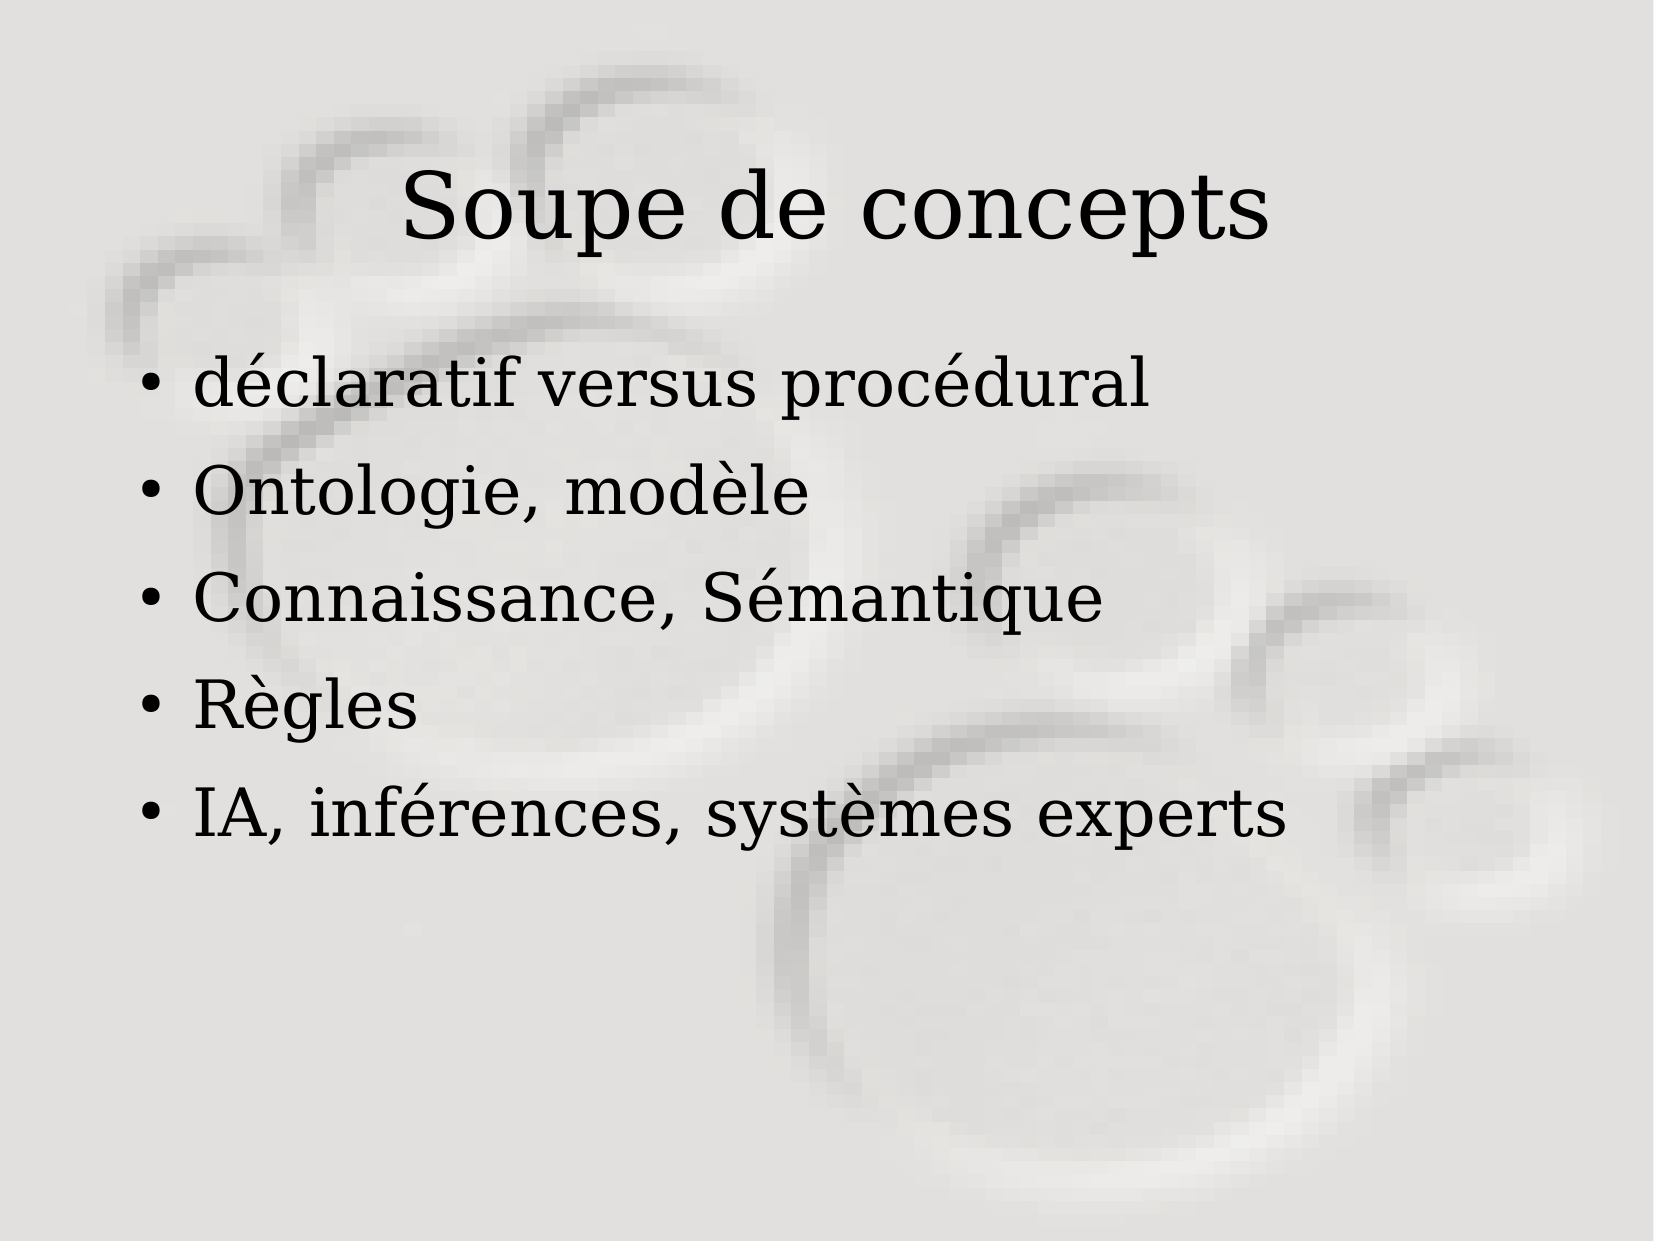

# Soupe de concepts
déclaratif versus procédural
Ontologie, modèle
Connaissance, Sémantique
Règles
IA, inférences, systèmes experts